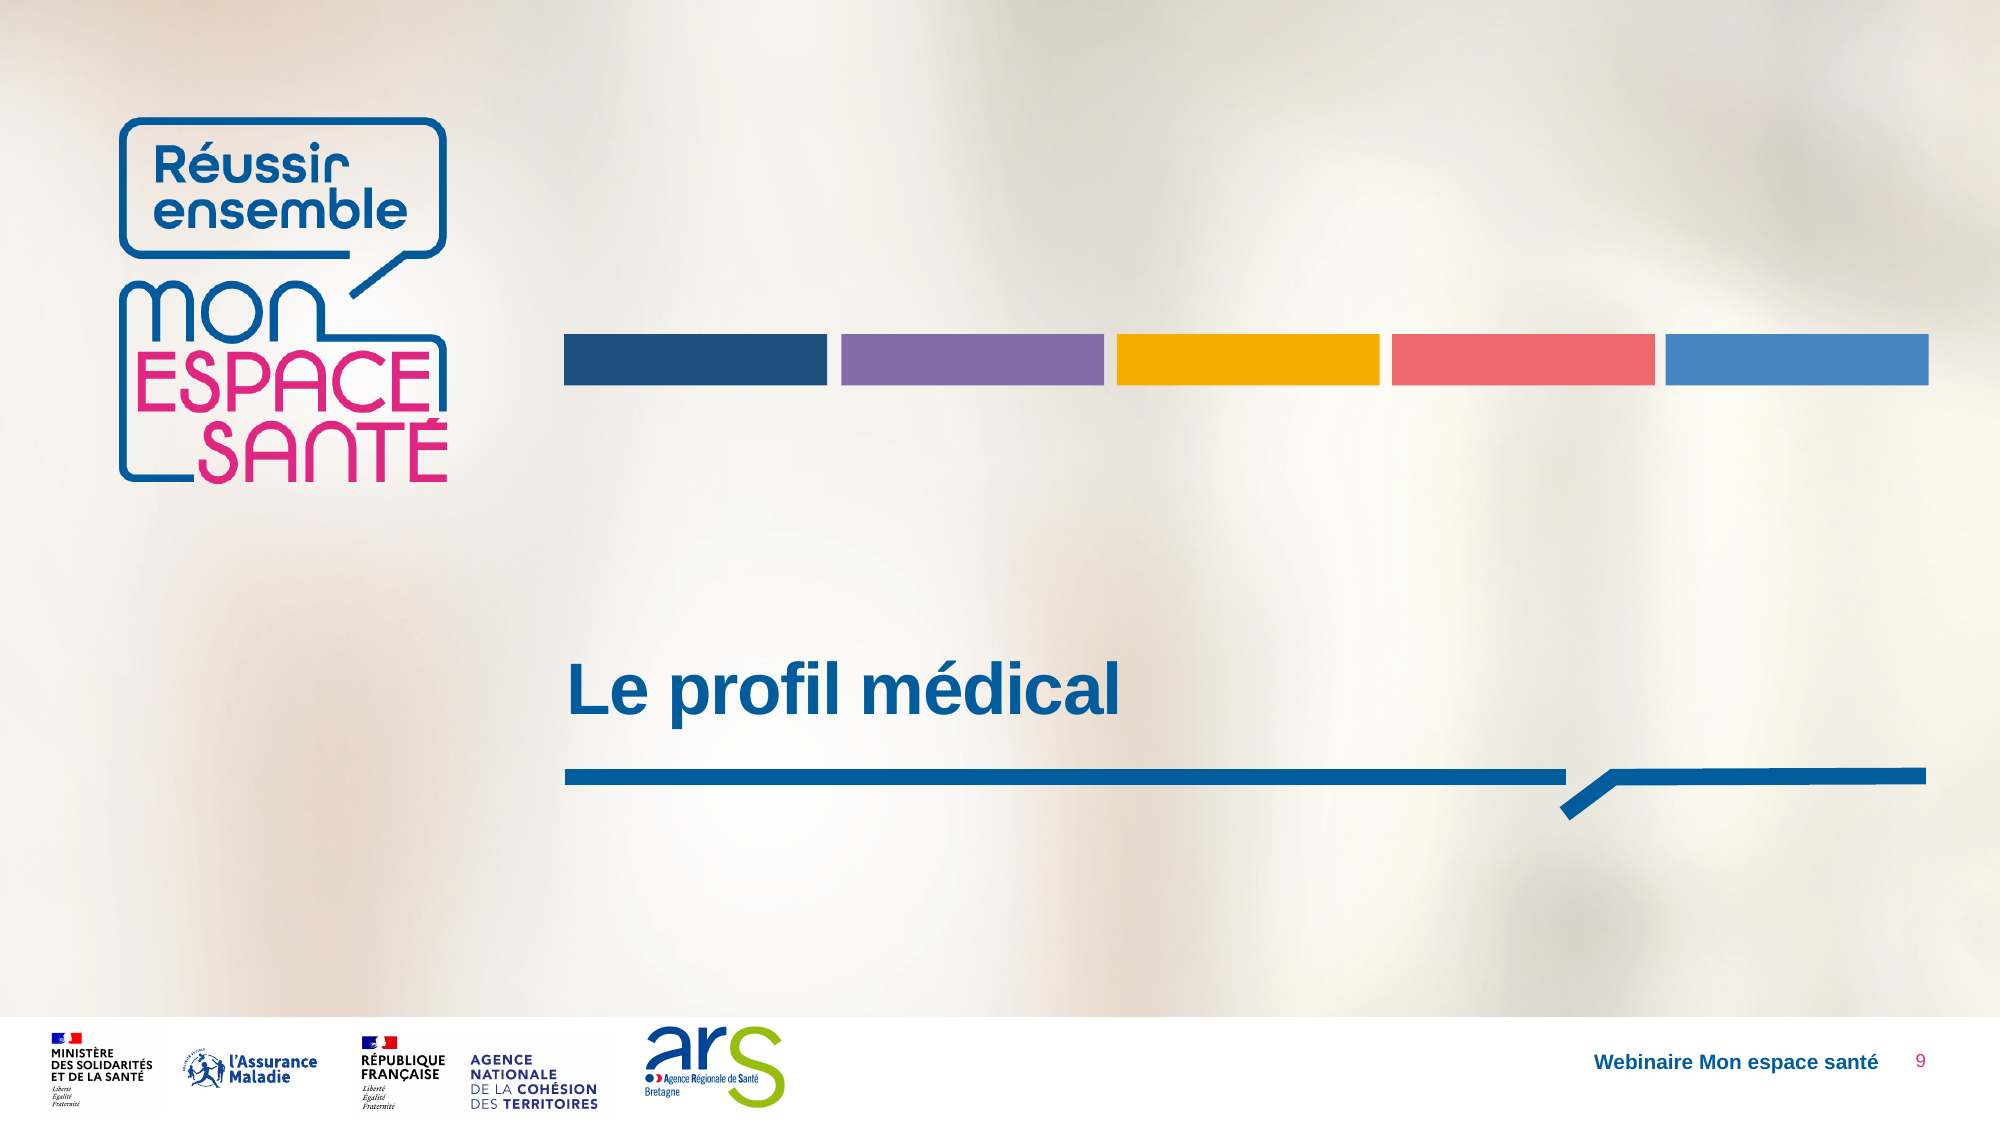

# Le profil médical
Webinaire Mon espace santé